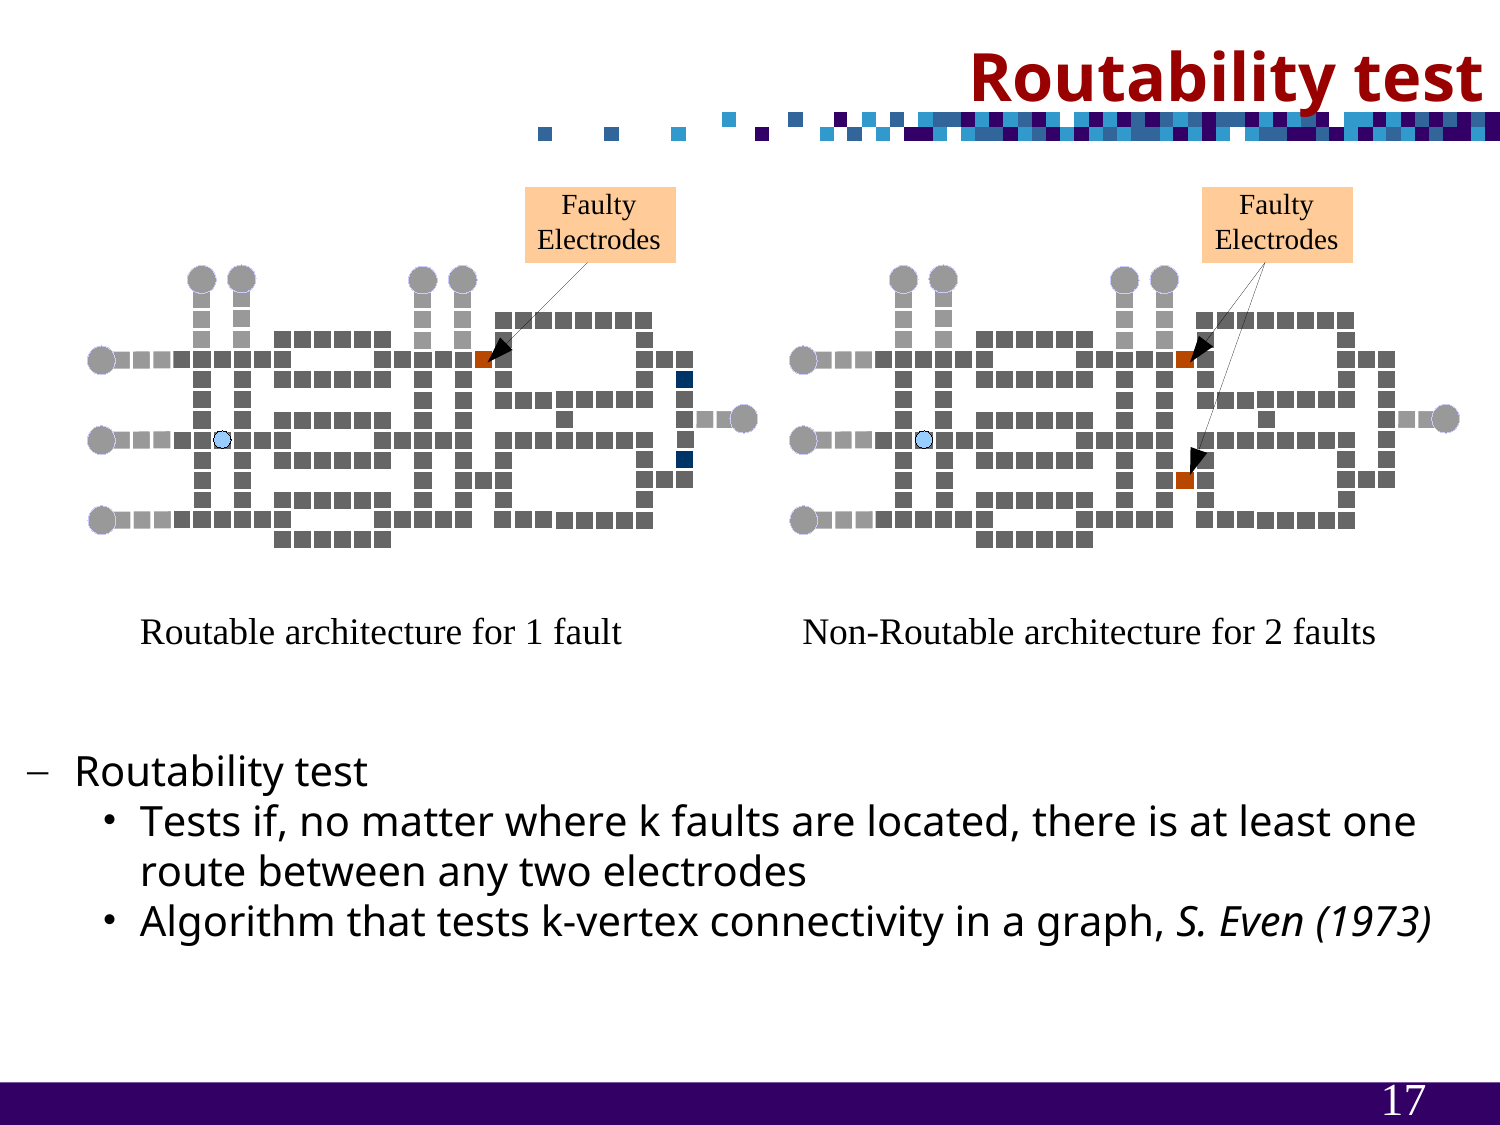

# Routability test
Faulty
Electrodes
Faulty
Electrodes
Routable architecture for 1 fault
Non-Routable architecture for 2 faults
Routability test
Tests if, no matter where k faults are located, there is at least one route between any two electrodes
Algorithm that tests k-vertex connectivity in a graph, S. Even (1973)